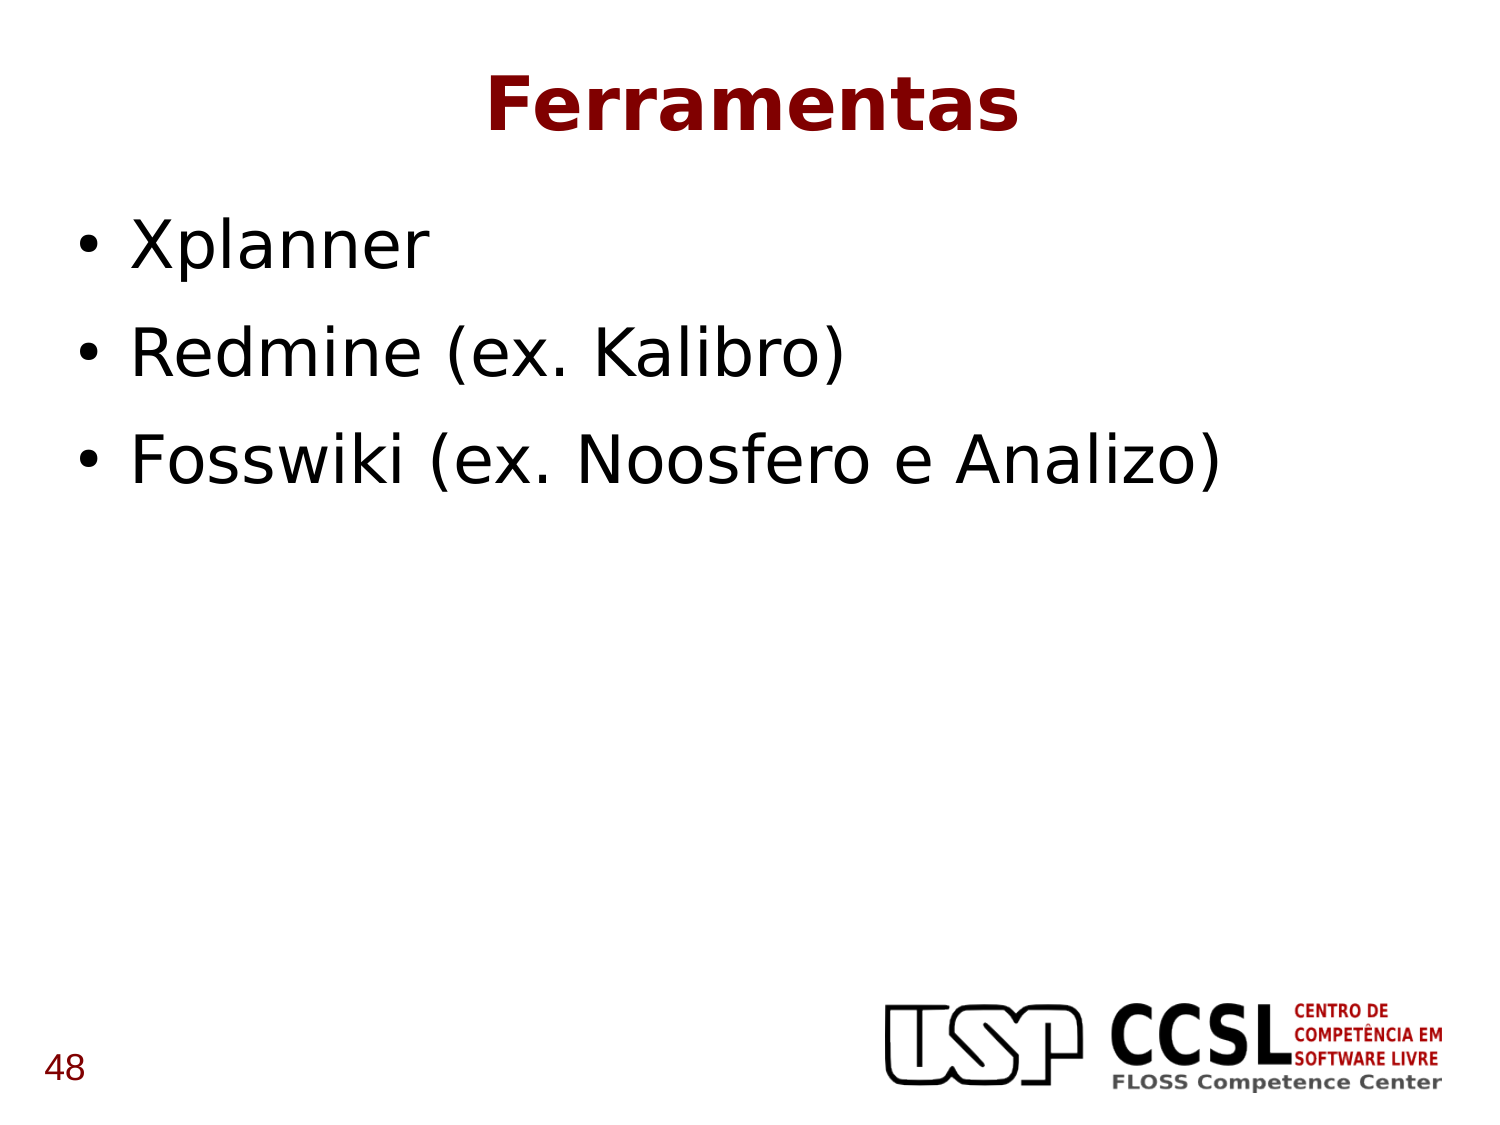

# Ferramentas
Xplanner
Redmine (ex. Kalibro)
Fosswiki (ex. Noosfero e Analizo)